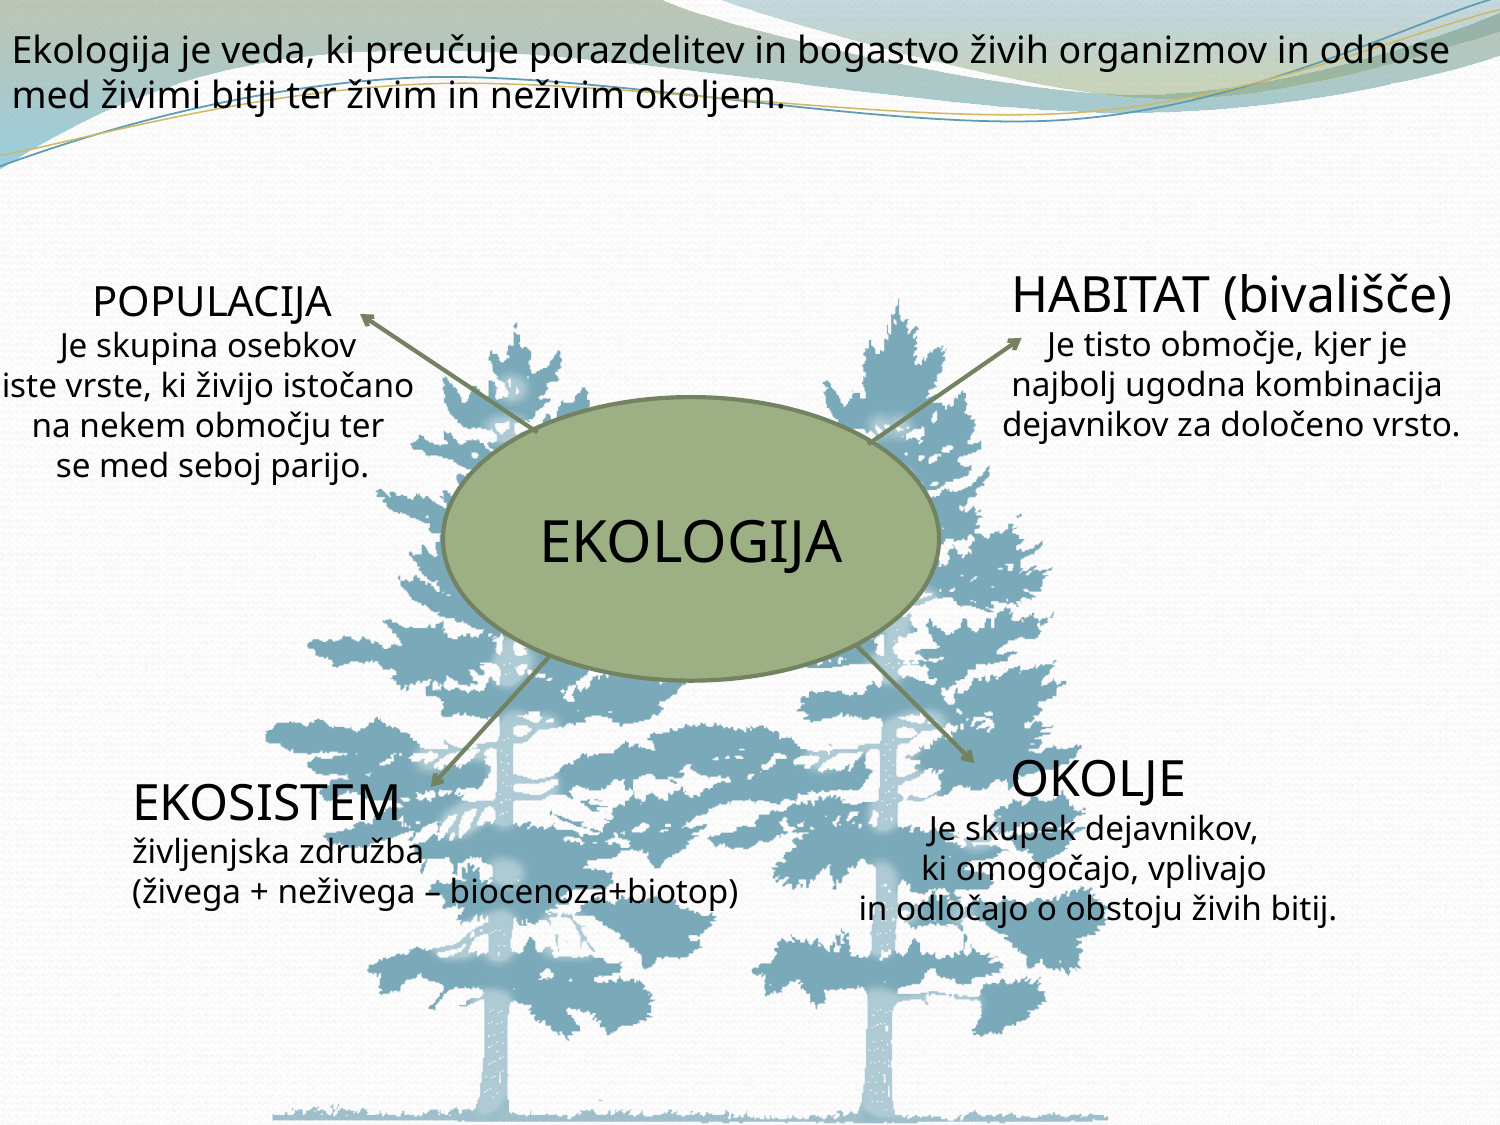

Ekologija je veda, ki preučuje porazdelitev in bogastvo živih organizmov in odnose
med živimi bitji ter živim in neživim okoljem.
HABITAT (bivališče)
Je tisto območje, kjer je
najbolj ugodna kombinacija
dejavnikov za določeno vrsto.
POPULACIJA
Je skupina osebkov
iste vrste, ki živijo istočano
na nekem območju ter
se med seboj parijo.
EKOLOGIJA
OKOLJE
Je skupek dejavnikov,
ki omogočajo, vplivajo
in odločajo o obstoju živih bitij.
EKOSISTEM
življenjska združba
(živega + neživega – biocenoza+biotop)